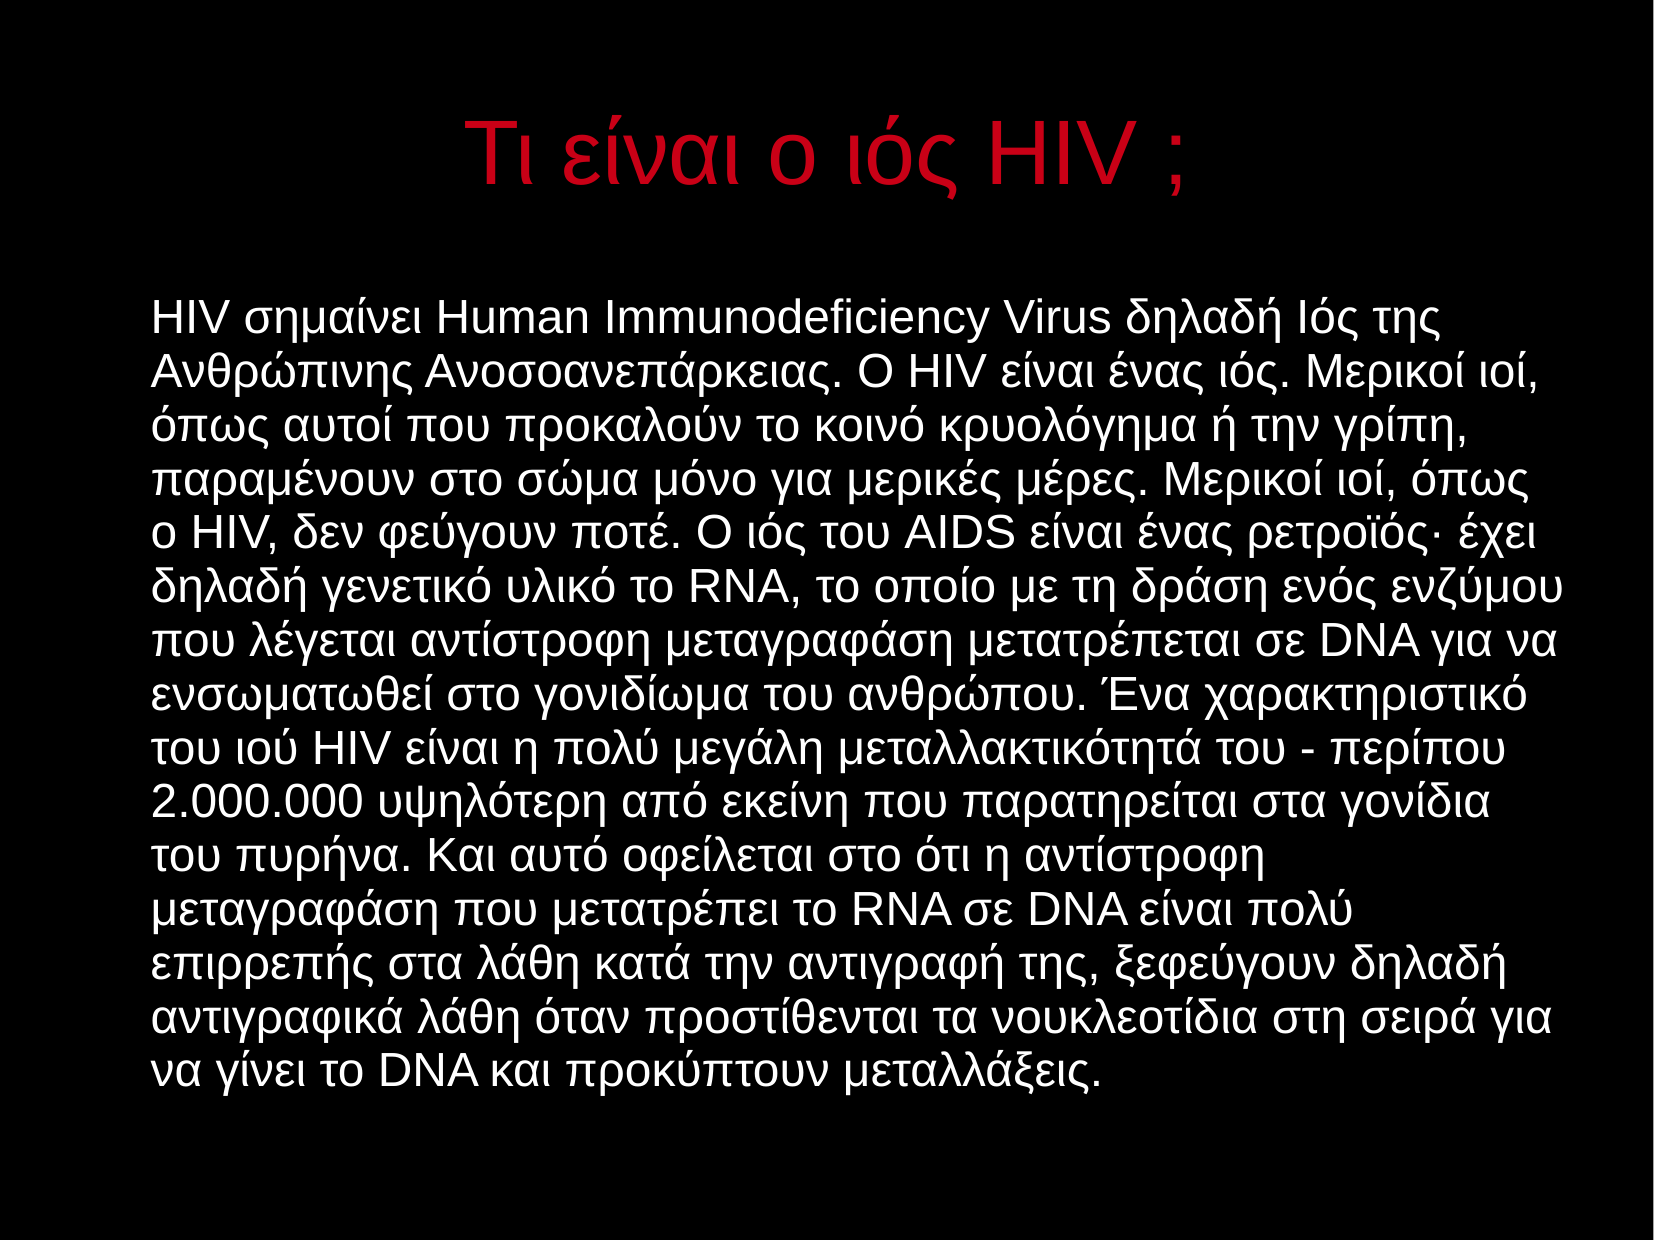

# Τι είναι ο ιός HIV ;
HIV σημαίνει Human Immunodeficiency Virus δηλαδή Ιός της Ανθρώπινης Ανοσοανεπάρκειας. Ο HIV είναι ένας ιός. Μερικοί ιοί, όπως αυτοί που προκαλούν το κοινό κρυολόγημα ή την γρίπη, παραμένουν στο σώμα μόνο για μερικές μέρες. Μερικοί ιοί, όπως ο HIV, δεν φεύγουν ποτέ. Ο ιός του AIDS είναι ένας ρετροϊός· έχει δηλαδή γενετικό υλικό το RNA, το οποίο με τη δράση ενός ενζύμου που λέγεται αντίστροφη μεταγραφάση μετατρέπεται σε DNA για να ενσωματωθεί στο γονιδίωμα του ανθρώπου. Ένα χαρακτηριστικό του ιού HIV είναι η πολύ μεγάλη μεταλλακτικότητά του - περίπου 2.000.000 υψηλότερη από εκείνη που παρατηρείται στα γονίδια του πυρήνα. Και αυτό οφείλεται στο ότι η αντίστροφη μεταγραφάση που μετατρέπει το RNA σε DNA είναι πολύ επιρρεπής στα λάθη κατά την αντιγραφή της, ξεφεύγουν δηλαδή αντιγραφικά λάθη όταν προστίθενται τα νουκλεοτίδια στη σειρά για να γίνει το DNA και προκύπτουν μεταλλάξεις.